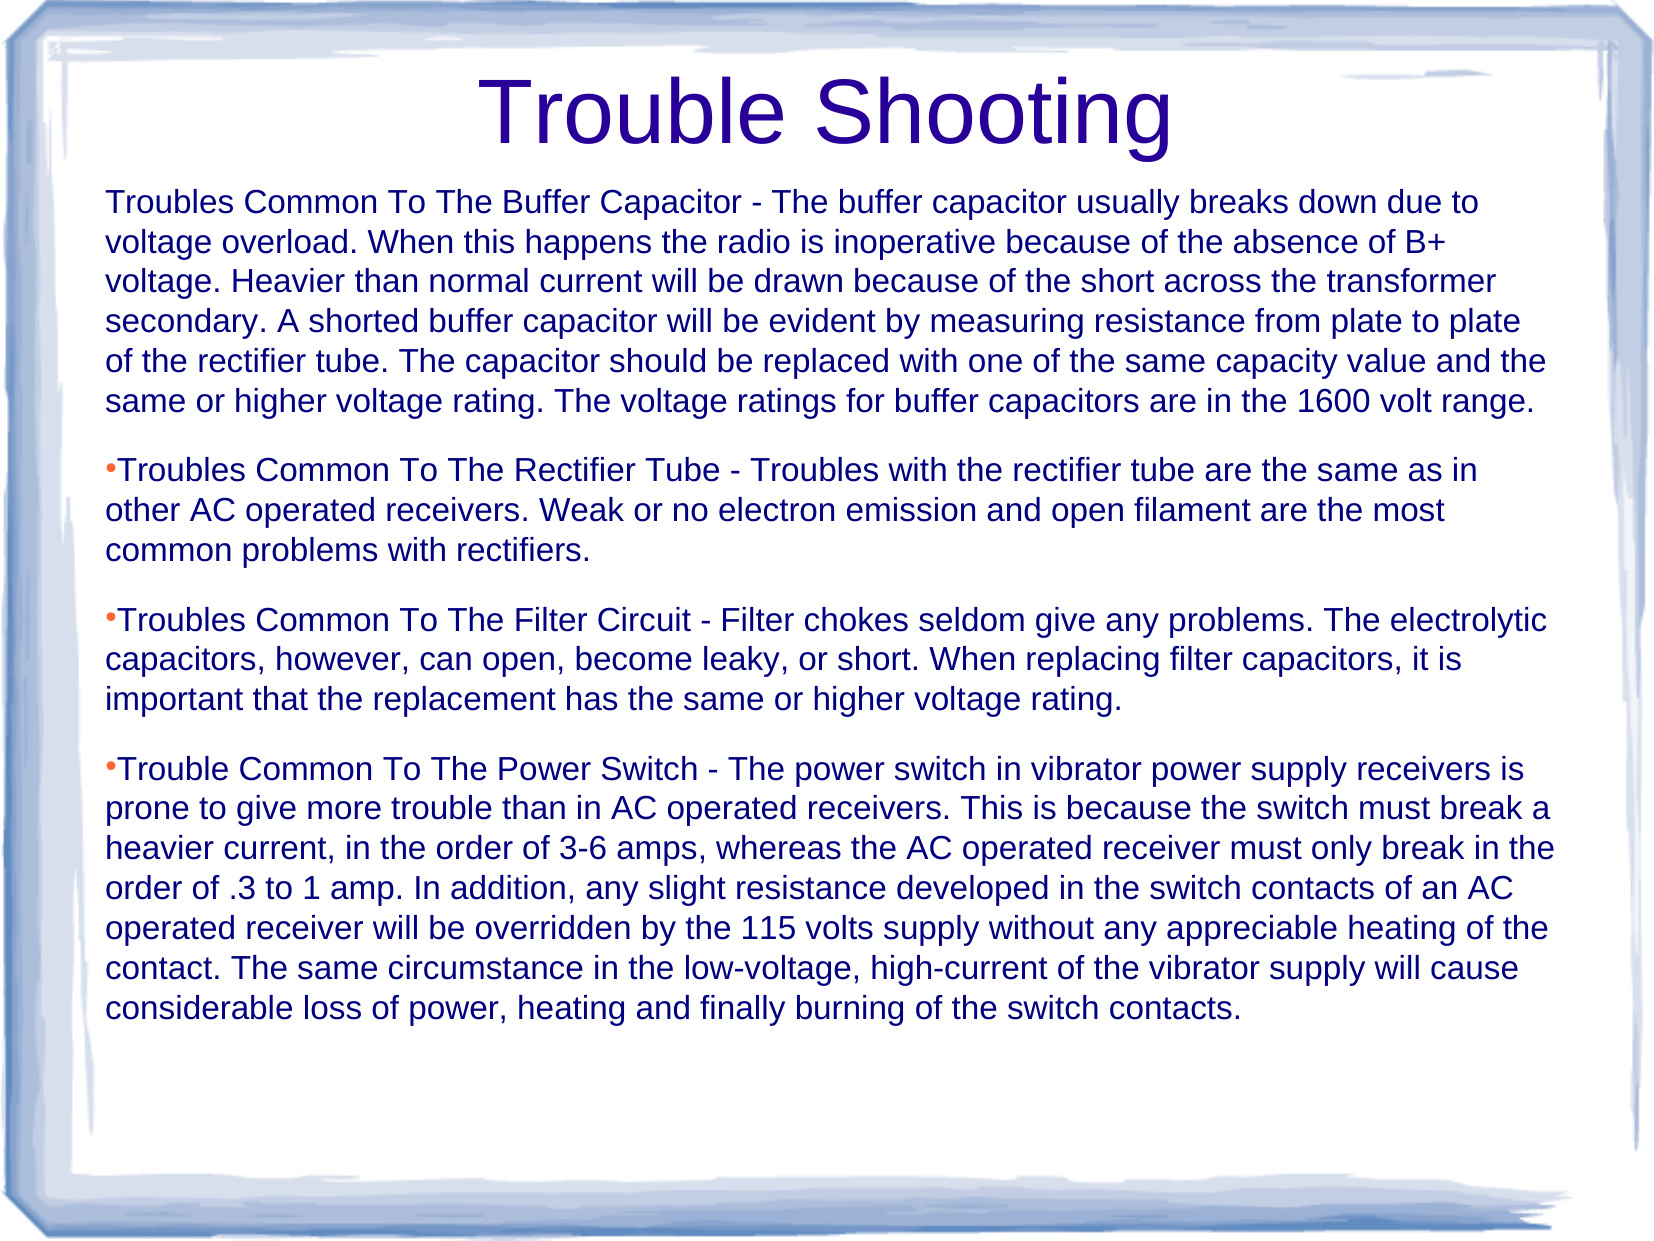

# Trouble Shooting
Troubles Common To The Buffer Capacitor - The buffer capacitor usually breaks down due to voltage overload. When this happens the radio is inoperative because of the absence of B+ voltage. Heavier than normal current will be drawn because of the short across the transformer secondary. A shorted buffer capacitor will be evident by measuring resistance from plate to plate of the rectifier tube. The capacitor should be replaced with one of the same capacity value and the same or higher voltage rating. The voltage ratings for buffer capacitors are in the 1600 volt range.
Troubles Common To The Rectifier Tube - Troubles with the rectifier tube are the same as in other AC operated receivers. Weak or no electron emission and open filament are the most common problems with rectifiers.
Troubles Common To The Filter Circuit - Filter chokes seldom give any problems. The electrolytic capacitors, however, can open, become leaky, or short. When replacing filter capacitors, it is important that the replacement has the same or higher voltage rating.
Trouble Common To The Power Switch - The power switch in vibrator power supply receivers is prone to give more trouble than in AC operated receivers. This is because the switch must break a heavier current, in the order of 3-6 amps, whereas the AC operated receiver must only break in the order of .3 to 1 amp. In addition, any slight resistance developed in the switch contacts of an AC operated receiver will be overridden by the 115 volts supply without any appreciable heating of the contact. The same circumstance in the low-voltage, high-current of the vibrator supply will cause considerable loss of power, heating and finally burning of the switch contacts.